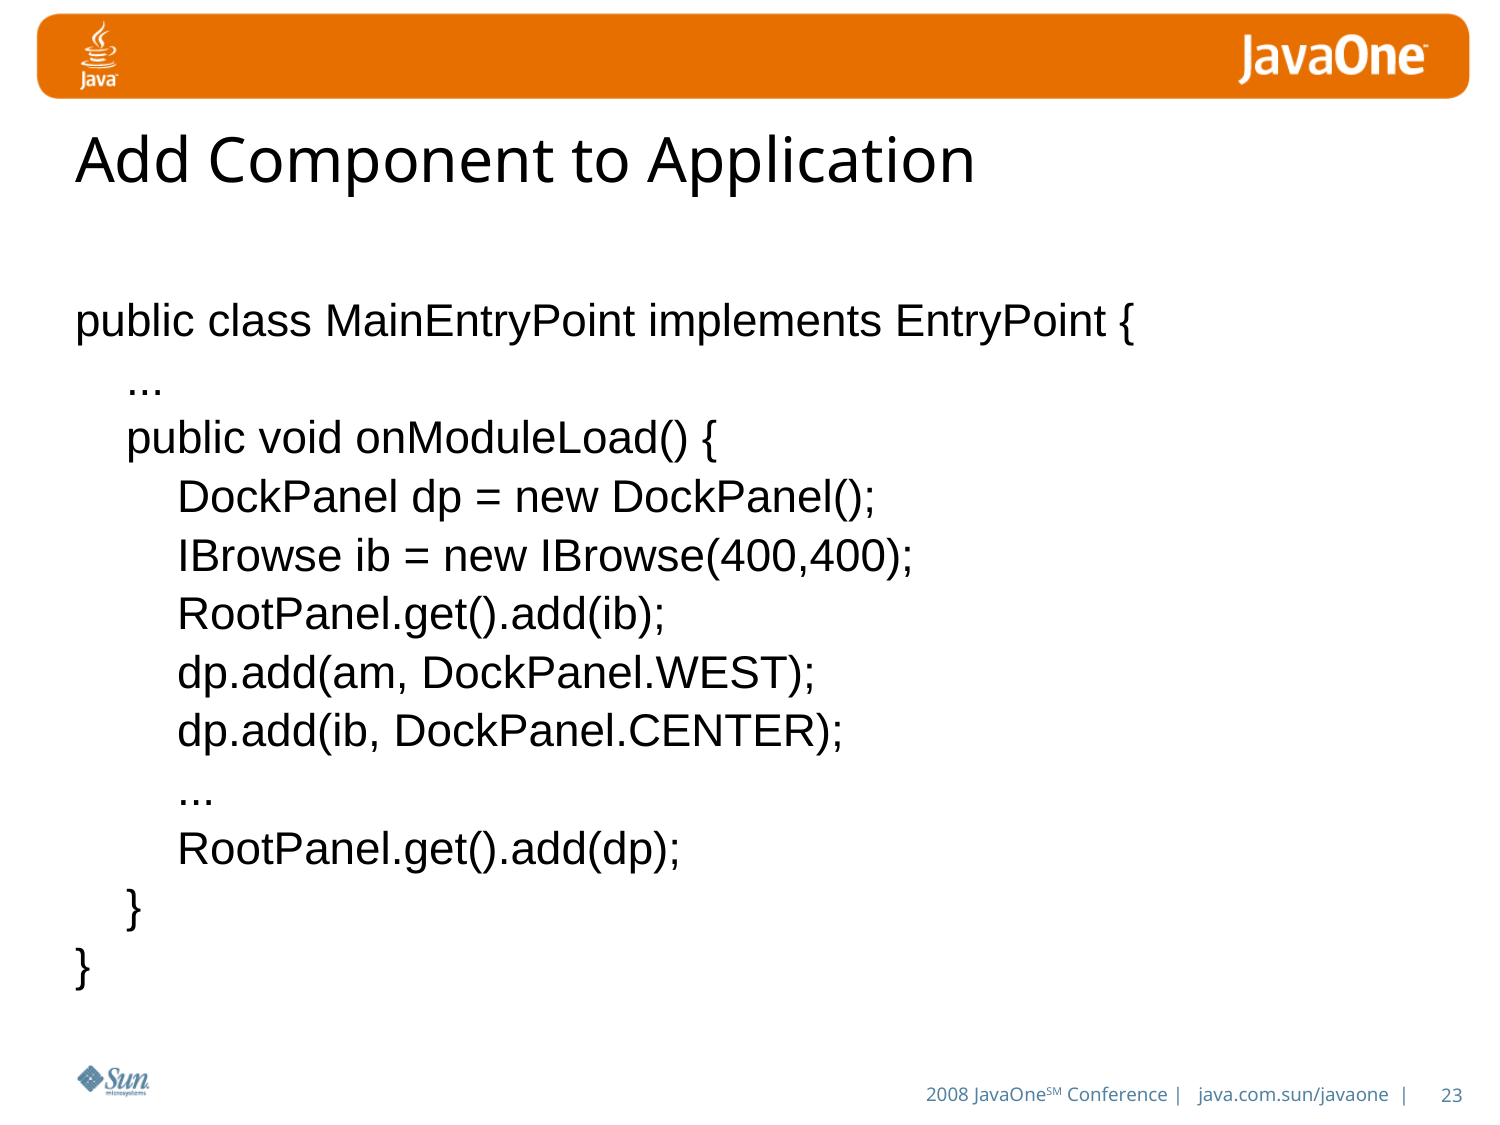

# Add Component to Application
public class MainEntryPoint implements EntryPoint {
 ...
 public void onModuleLoad() {
 DockPanel dp = new DockPanel();
 IBrowse ib = new IBrowse(400,400);
 RootPanel.get().add(ib);
 dp.add(am, DockPanel.WEST);
 dp.add(ib, DockPanel.CENTER);
 ...
 RootPanel.get().add(dp);
 }
}